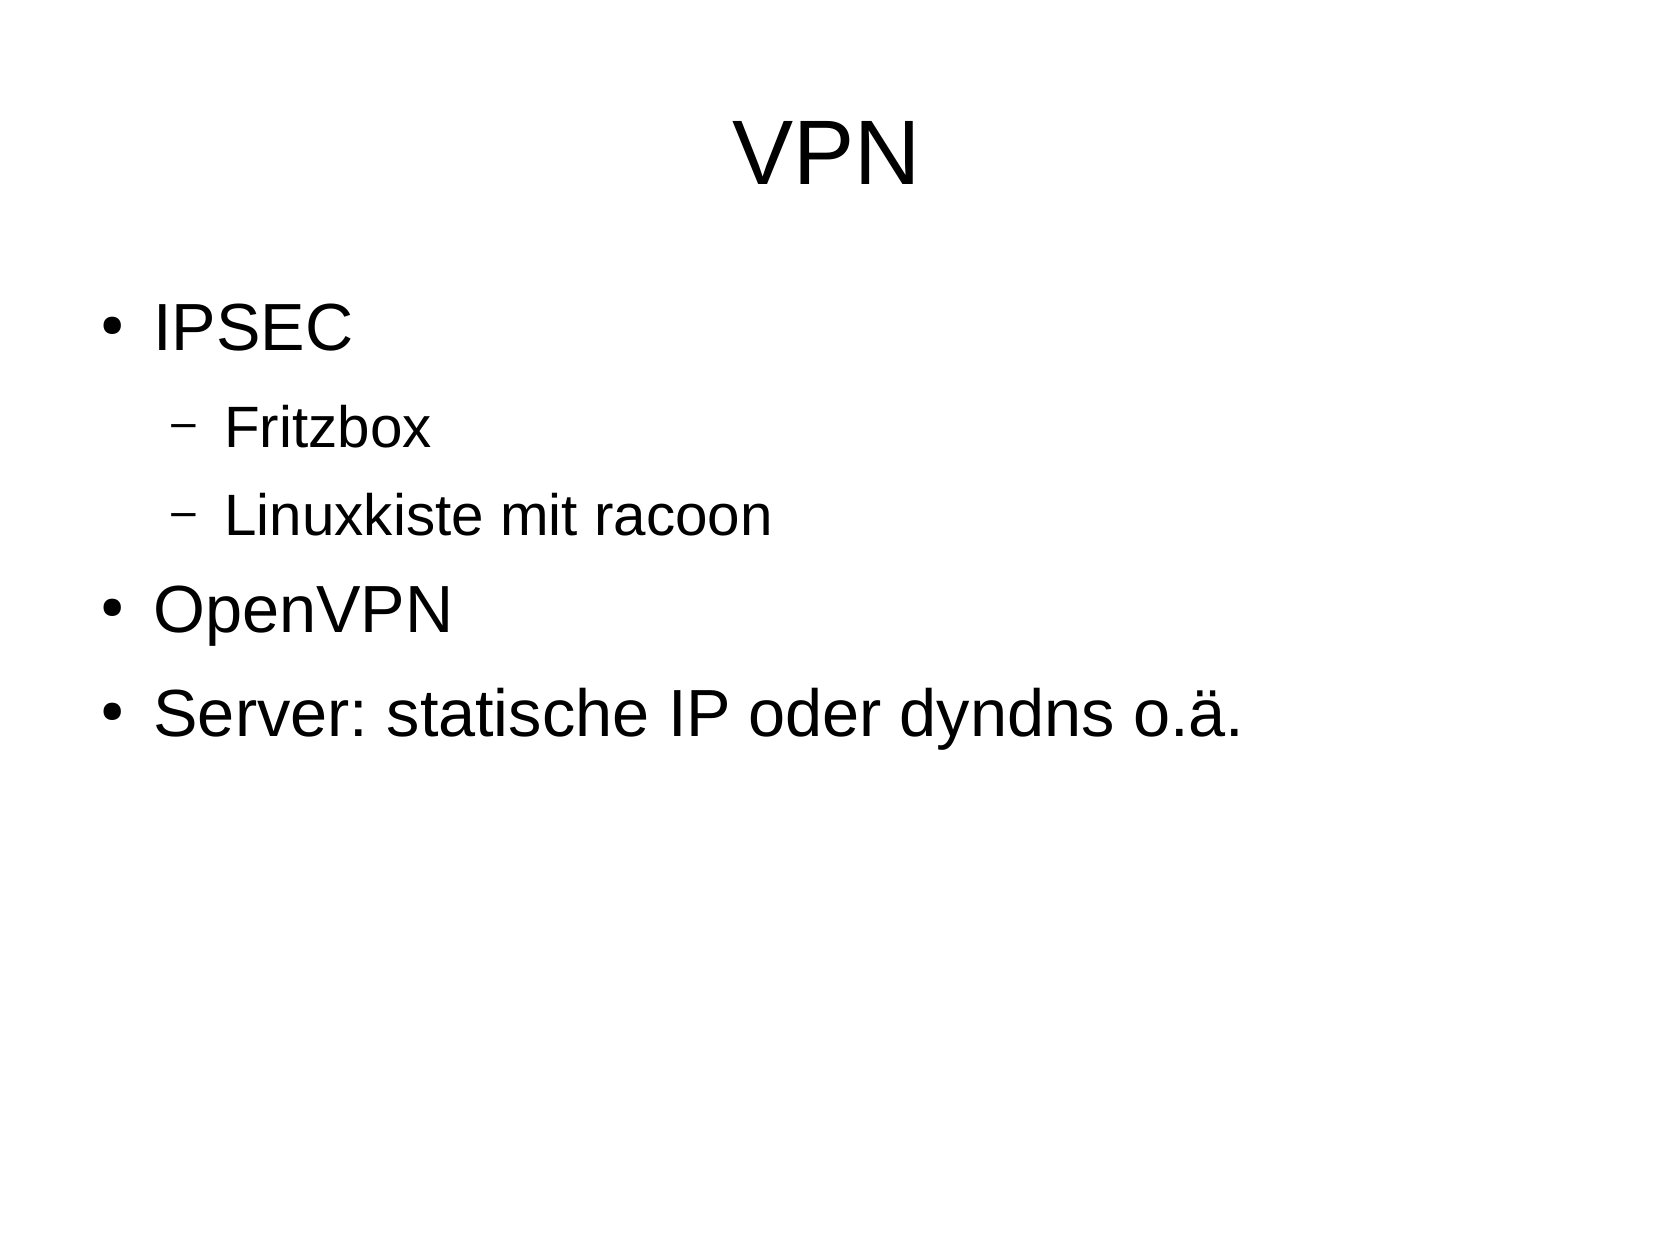

# VPN
IPSEC
Fritzbox
Linuxkiste mit racoon
OpenVPN
Server: statische IP oder dyndns o.ä.